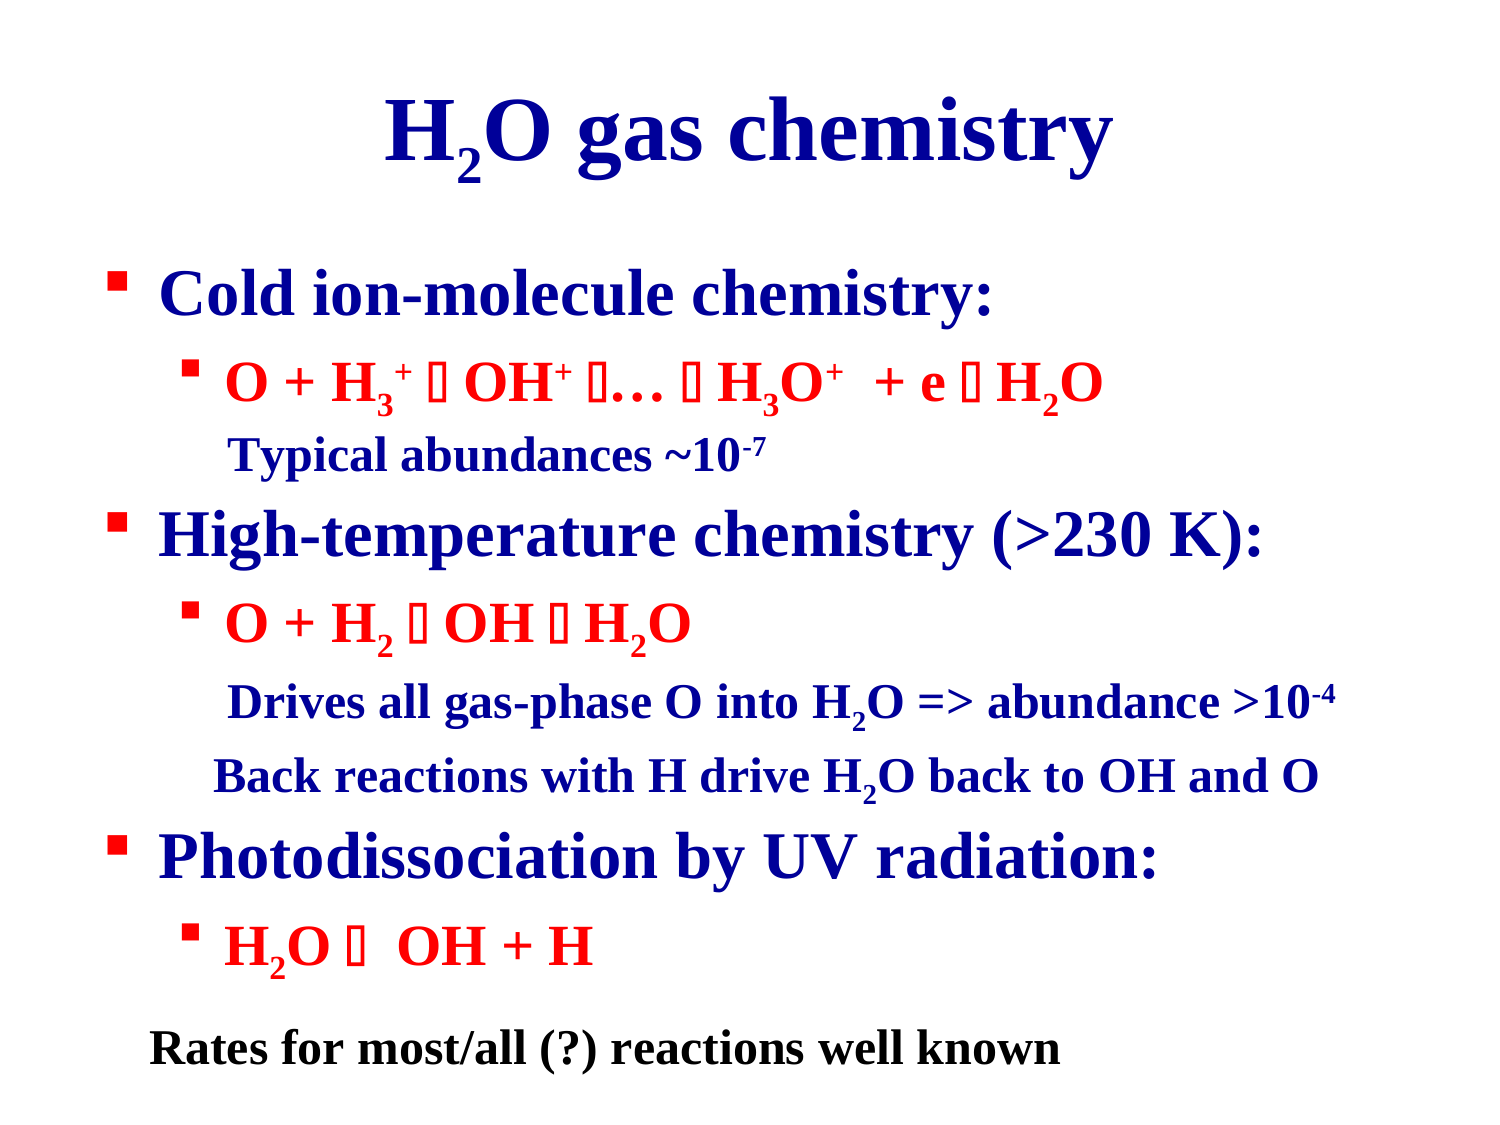

# H2O gas chemistry
Cold ion-molecule chemistry:
O + H3+  OH+ …  H3O+ + e  H2O
 Typical abundances ~10-7
High-temperature chemistry (>230 K):
O + H2  OH  H2O
 Drives all gas-phase O into H2O => abundance >10-4
 Back reactions with H drive H2O back to OH and O
Photodissociation by UV radiation:
H2O  OH + H
Rates for most/all (?) reactions well known